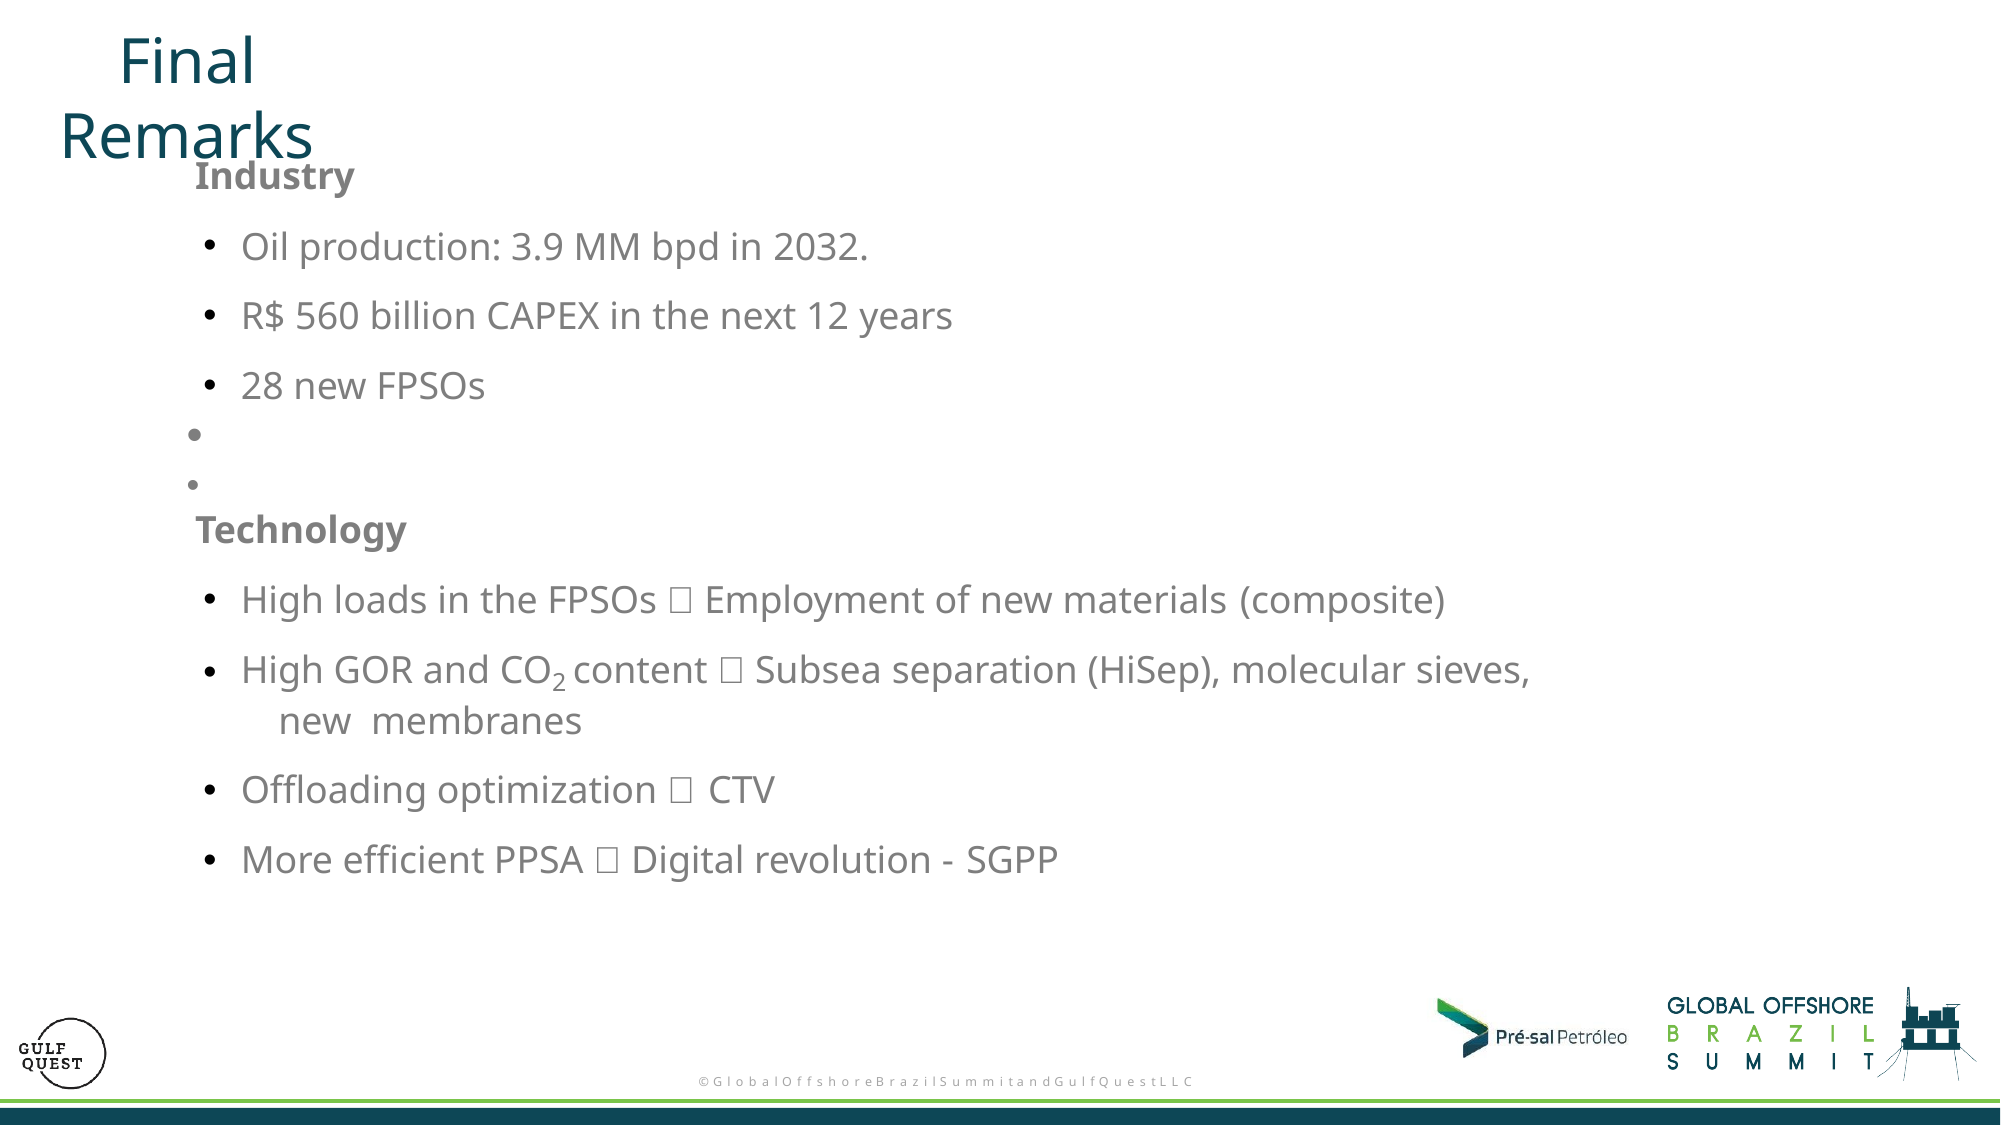

# Final Remarks
Industry
Oil production: 3.9 MM bpd in 2032.
R$ 560 billion CAPEX in the next 12 years
28 new FPSOs
Technology
High loads in the FPSOs  Employment of new materials (composite)
High GOR and CO2 content  Subsea separation (HiSep), molecular sieves, new membranes
Offloading optimization  CTV
More efficient PPSA  Digital revolution - SGPP
© G l o b a l O f f s h o r e B r a z i l S u m m i t a n d G u l f Q u e s t L L C